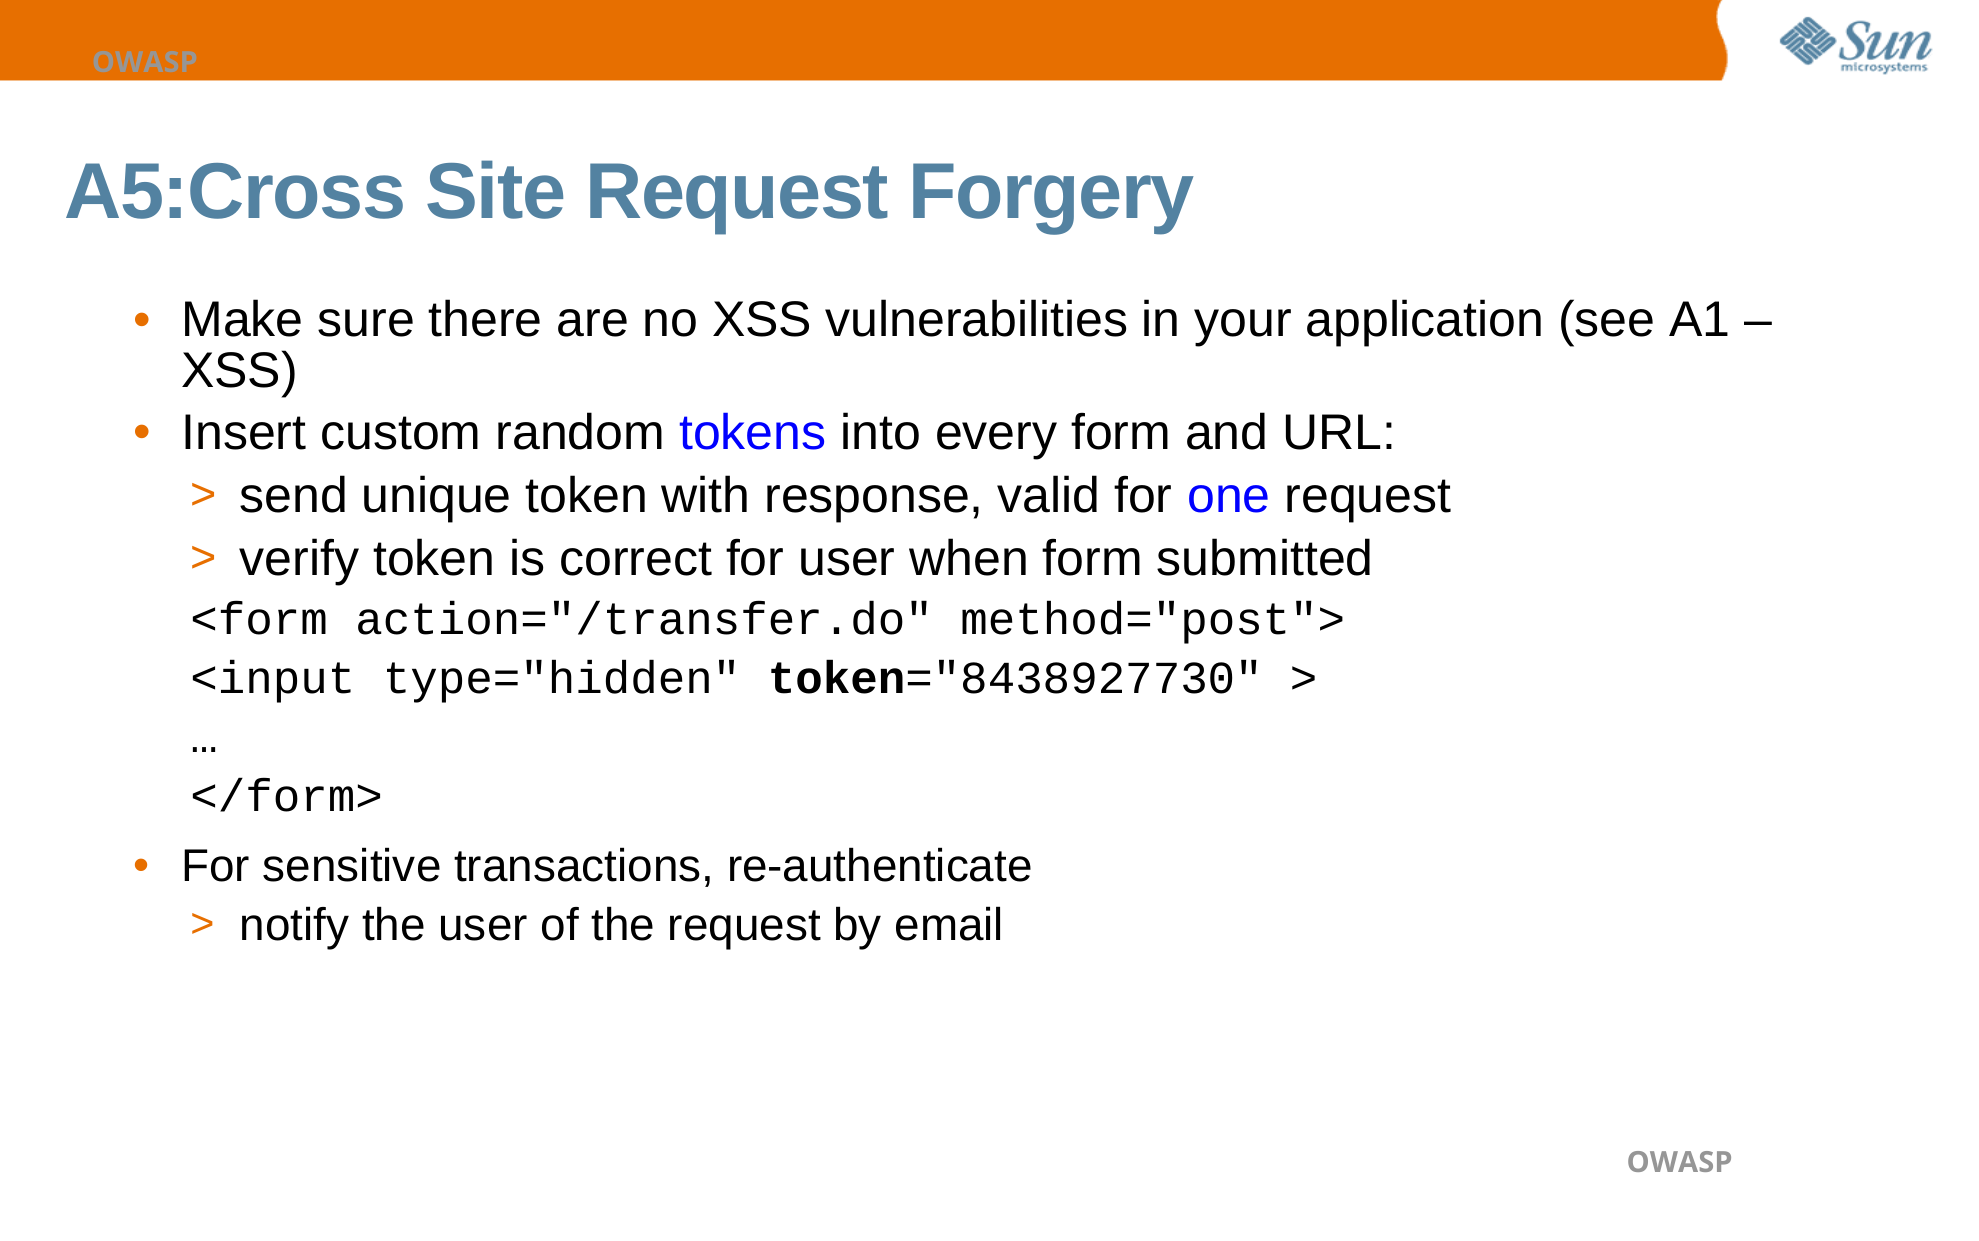

# A5:Cross Site Request Forgery
Make sure there are no XSS vulnerabilities in your application (see A1 – XSS)
Insert custom random tokens into every form and URL:
send unique token with response, valid for one request
verify token is correct for user when form submitted
<form action="/transfer.do" method="post">
<input type="hidden" token="8438927730" >
…
</form>
For sensitive transactions, re-authenticate
notify the user of the request by email